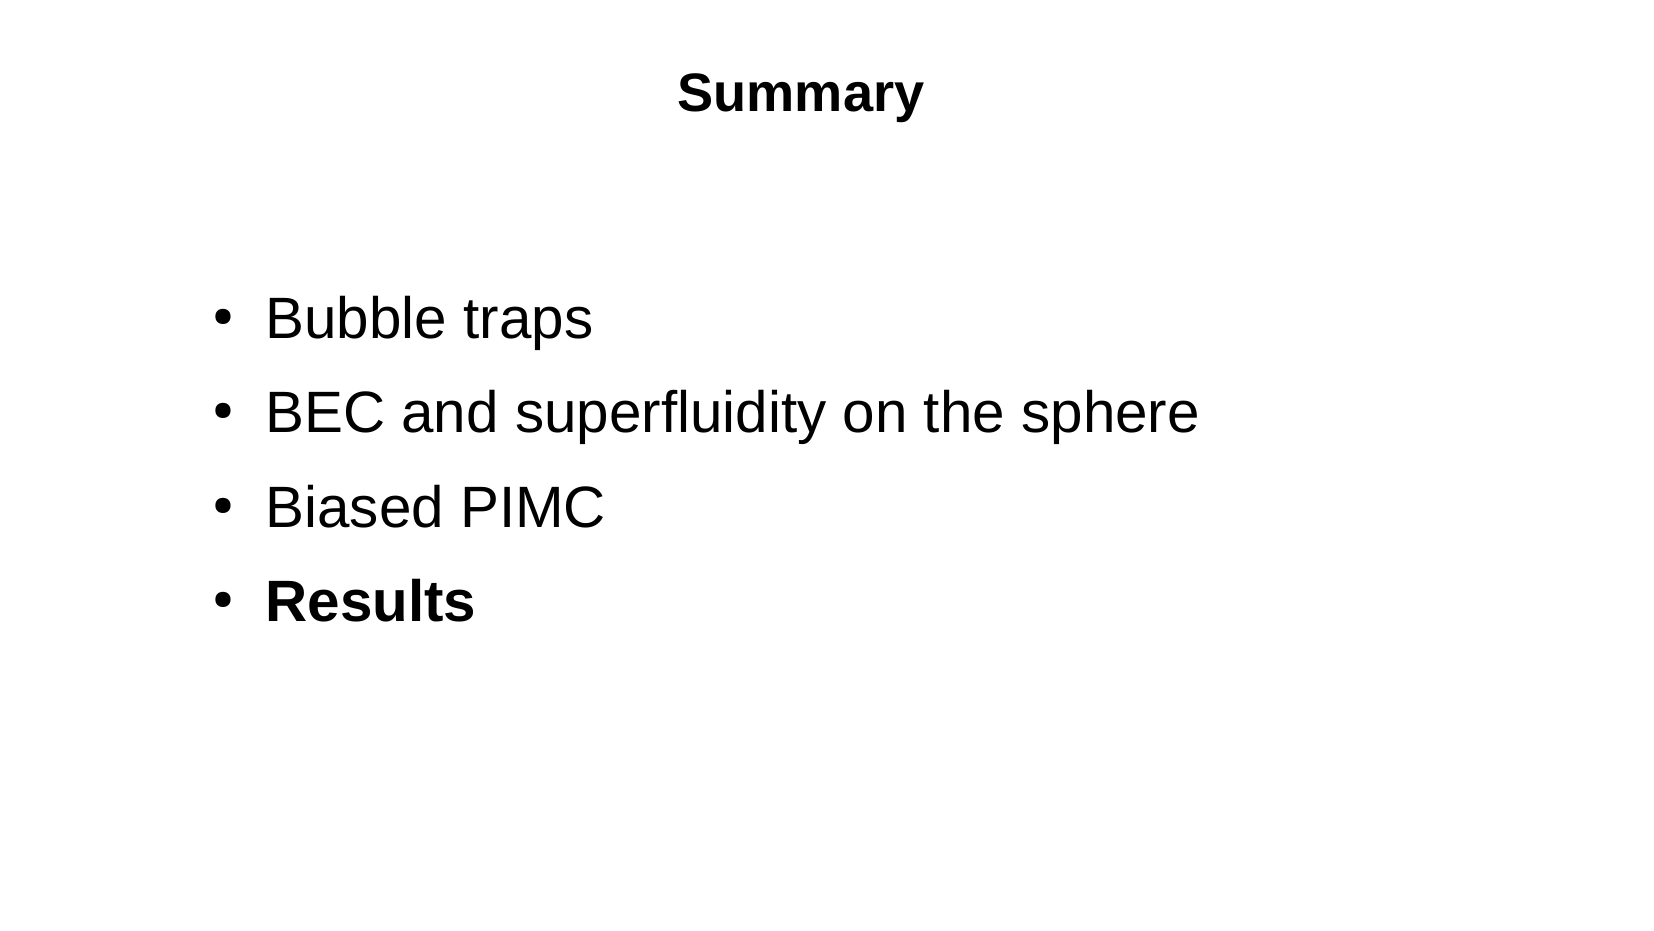

Summary
# Bubble traps
BEC and superfluidity on the sphere
Biased PIMC
Results